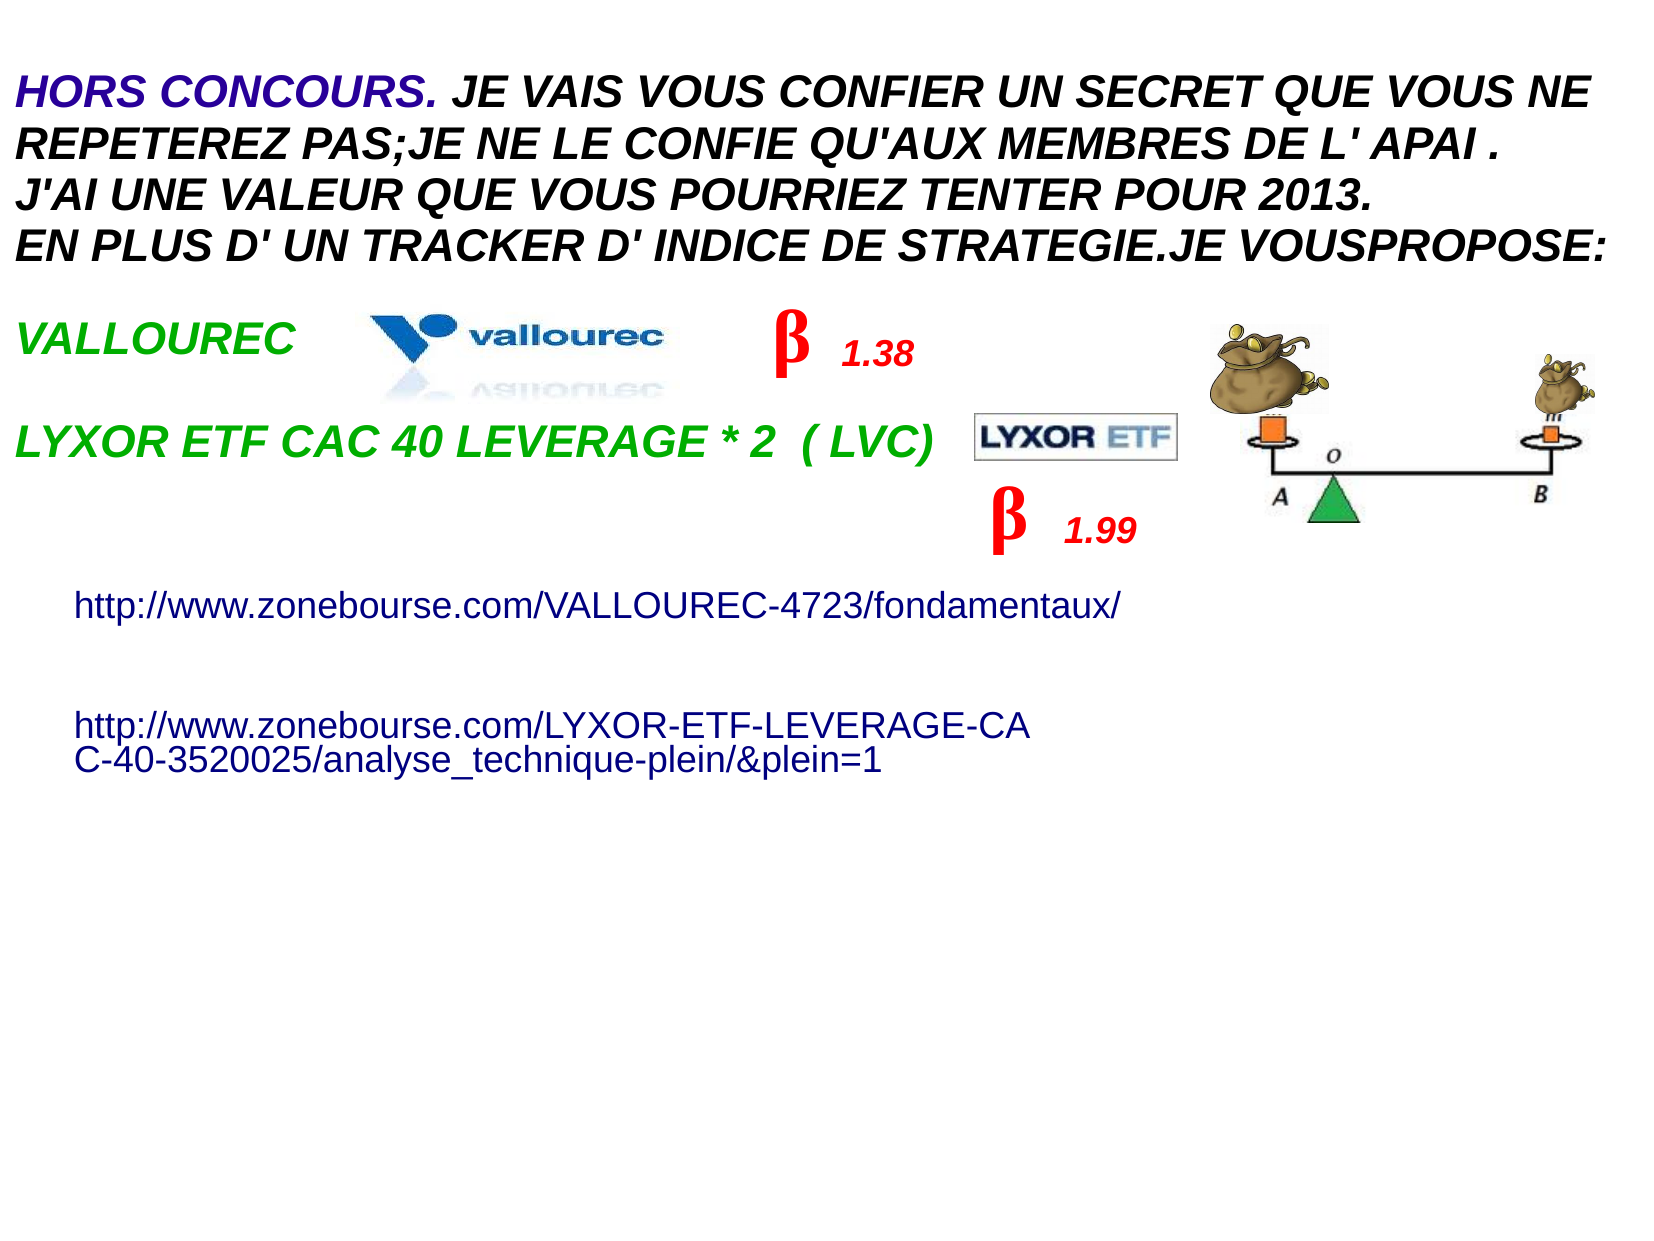

HORS CONCOURS. JE VAIS VOUS CONFIER UN SECRET QUE VOUS NE REPETEREZ PAS;JE NE LE CONFIE QU'AUX MEMBRES DE L' APAI . J'AI UNE VALEUR QUE VOUS POURRIEZ TENTER POUR 2013.
EN PLUS D' UN TRACKER D' INDICE DE STRATEGIE.JE VOUSPROPOSE:
VALLOUREC
LYXOR ETF CAC 40 LEVERAGE * 2 ( LVC)
β
1.38
β
1.99
http://www.zonebourse.com/VALLOUREC-4723/fondamentaux/
http://www.zonebourse.com/LYXOR-ETF-LEVERAGE-CAC-40-3520025/analyse_technique-plein/&plein=1